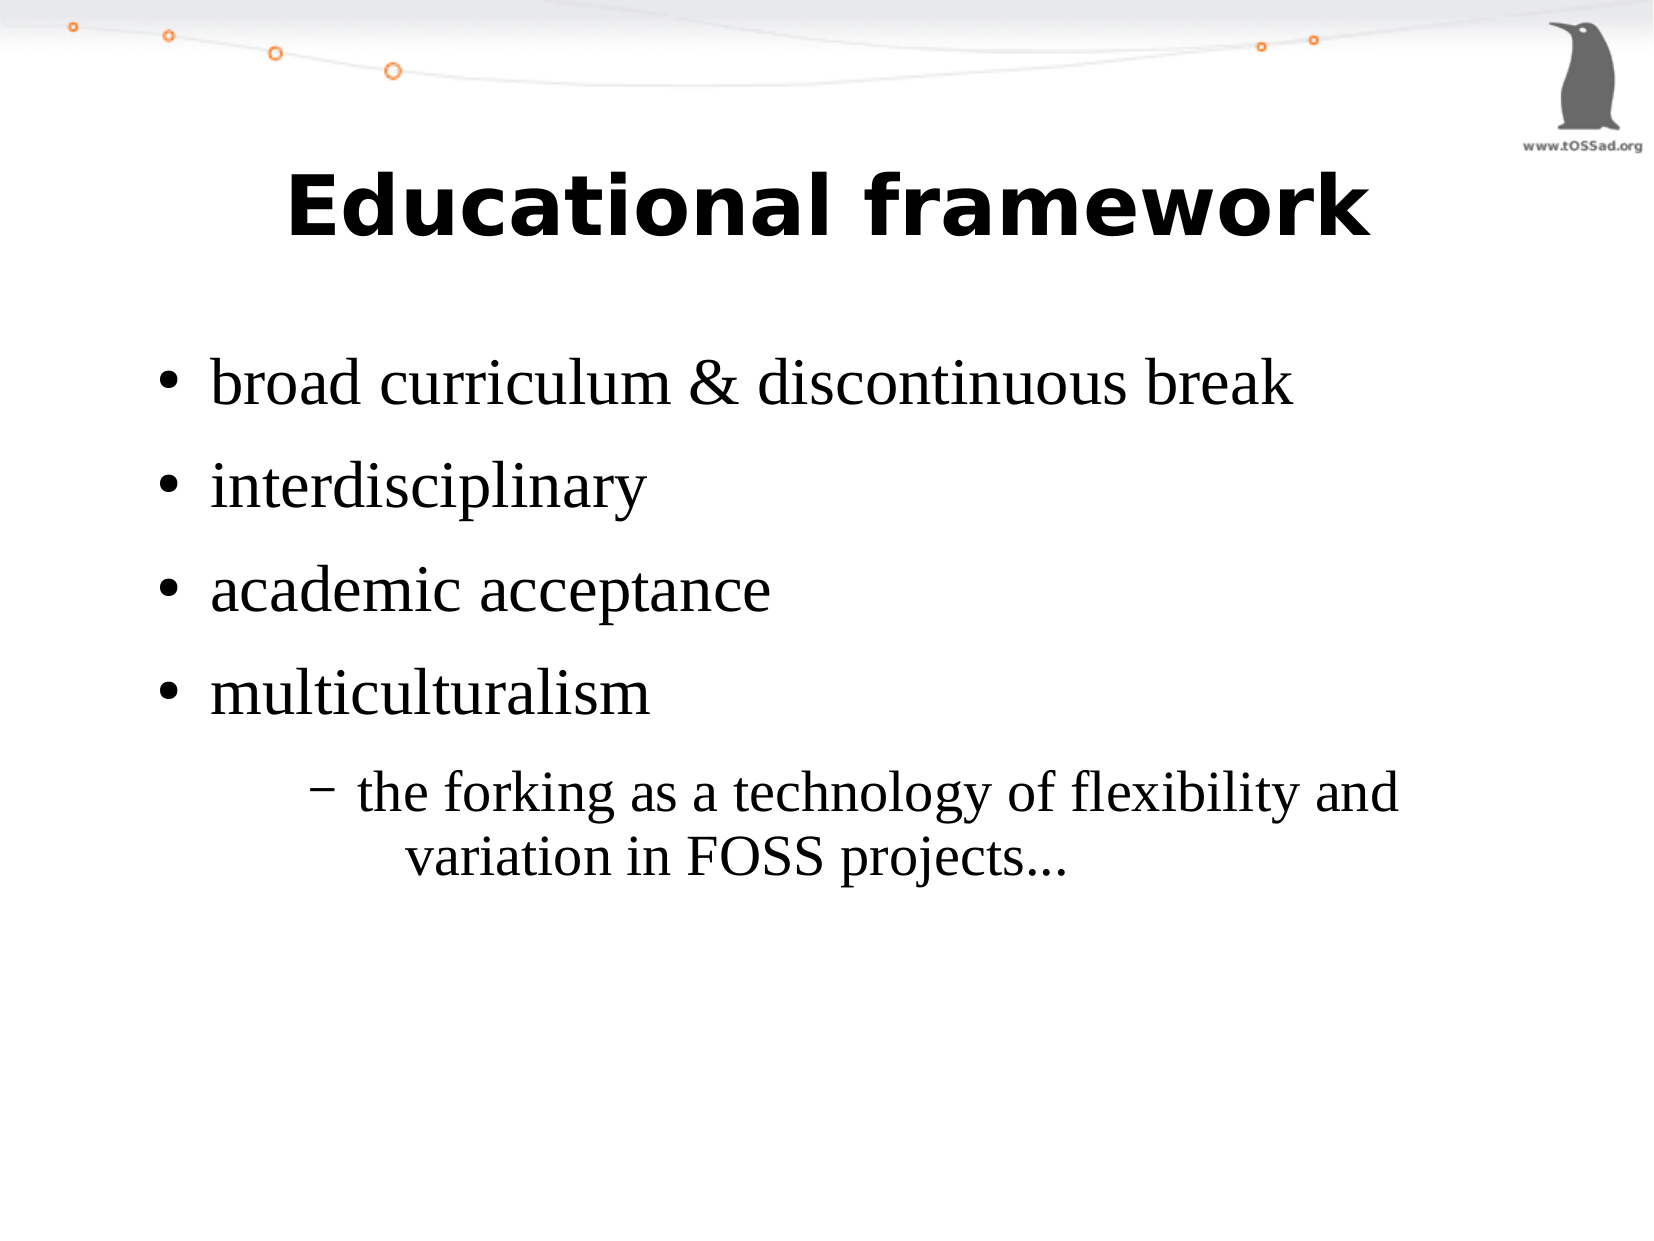

# Educational framework
broad curriculum & discontinuous break
interdisciplinary
academic acceptance
multiculturalism
the forking as a technology of flexibility and variation in FOSS projects...